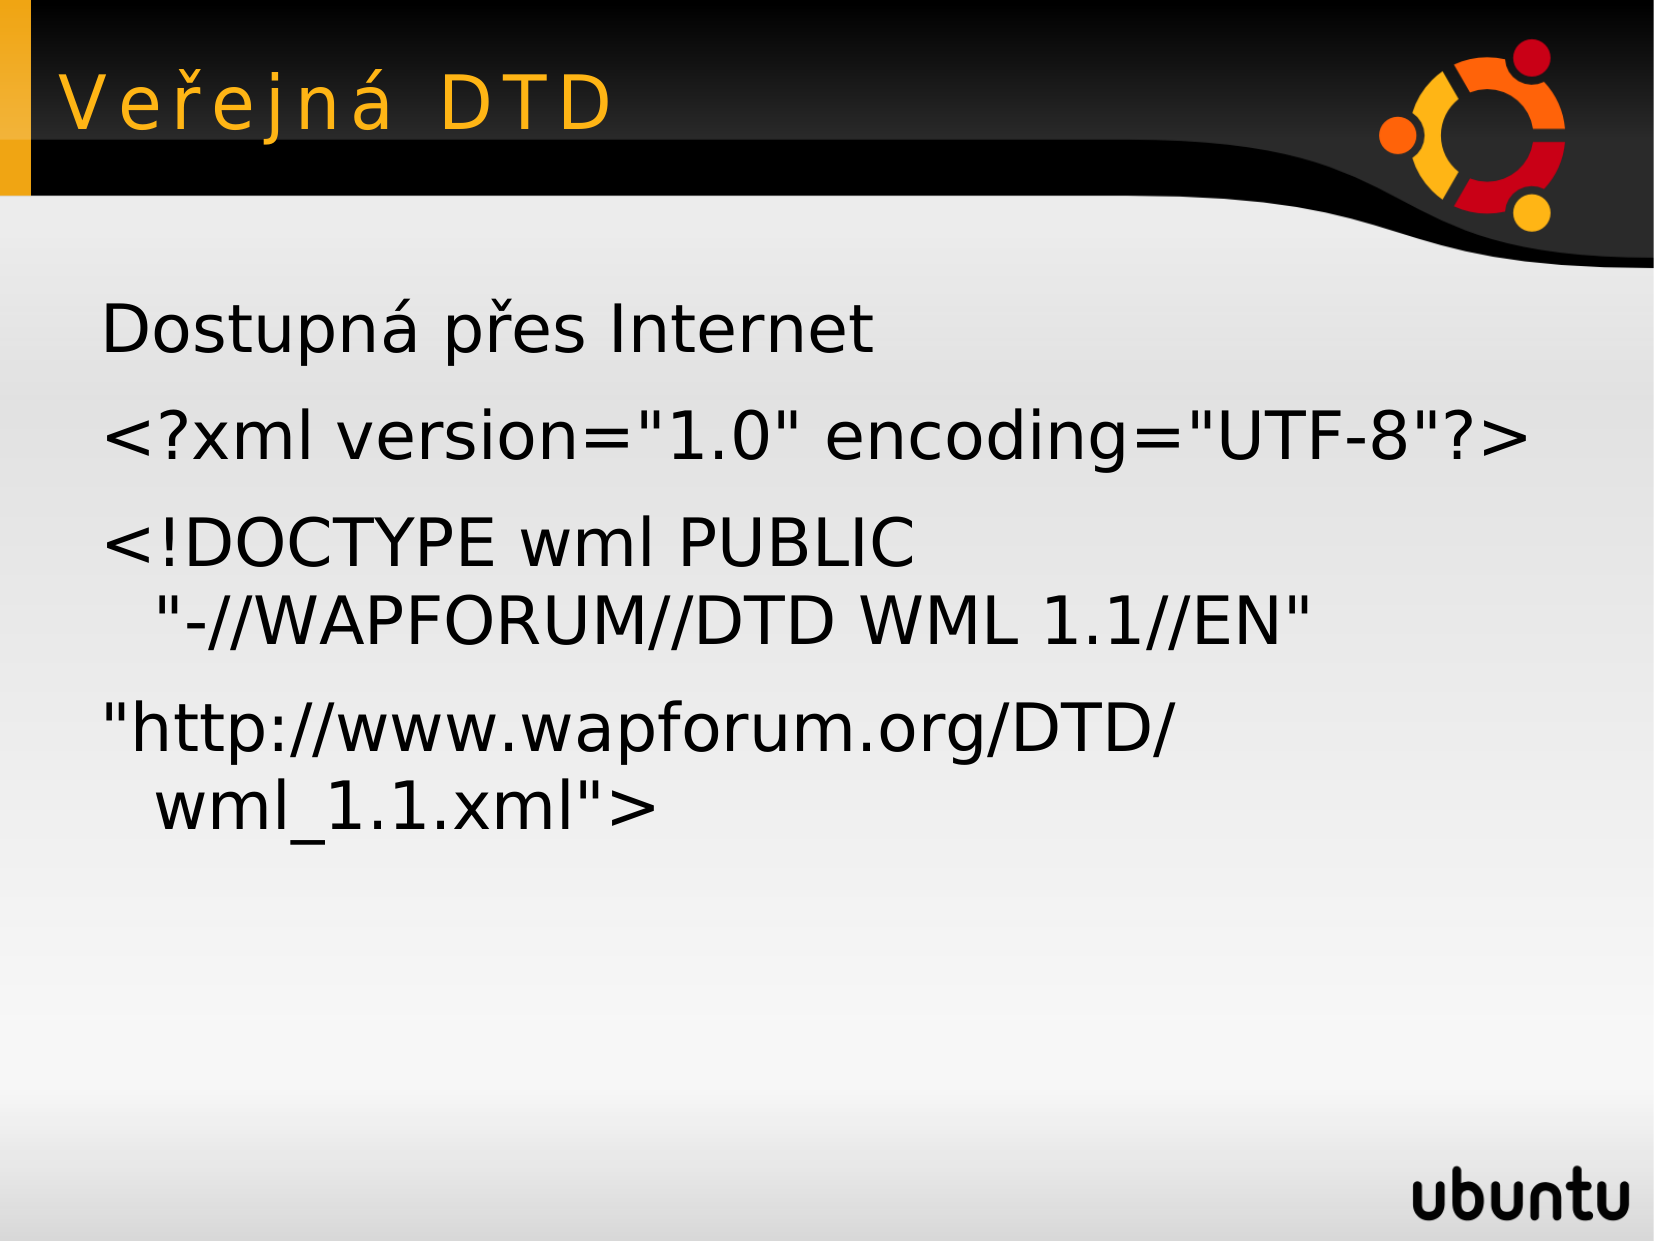

# Veřejná DTD
Dostupná přes Internet
<?xml version="1.0" encoding="UTF-8"?>
<!DOCTYPE wml PUBLIC "-//WAPFORUM//DTD WML 1.1//EN"
"http://www.wapforum.org/DTD/wml_1.1.xml">